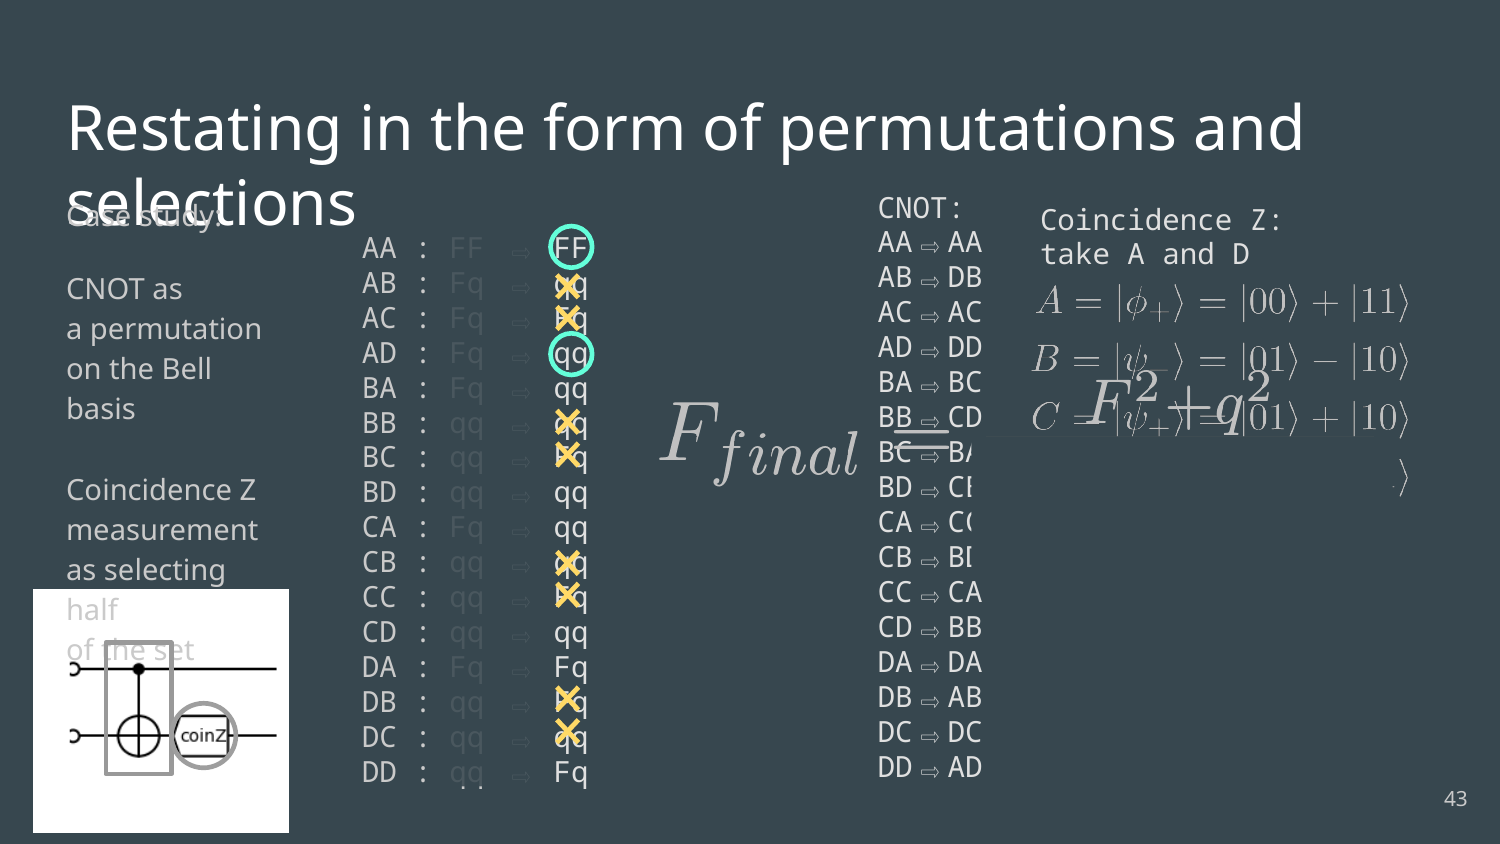

# Restating in the form of permutations and selections
Coincidence Z:
take A and D
CNOT:
AA⇨AA
AB⇨DB
AC⇨AC
AD⇨DD
BA⇨BC
BB⇨CD
BC⇨BA
BD⇨CB
CA⇨CC
CB⇨BD
CC⇨CA
CD⇨BB
DA⇨DA
DB⇨AB
DC⇨DC
DD⇨AD
Case study:
CNOT as
a permutation
on the Bell basis
Coincidence Z
measurement
as selecting half
of the set
AA : FF
AB : Fq
AC : Fq
AD : Fq
BA : Fq
BB : qq
BC : qq
BD : qq
CA : Fq
CB : qq
CC : qq
CD : qq
DA : Fq
DB : qq
DC : qq
DD : qq
⇨
⇨
⇨
⇨
⇨
⇨
⇨
⇨
⇨
⇨
⇨
⇨
⇨
⇨
⇨
⇨
FF
qq
Fq
qq
qq
qq
Fq
qq
qq
qq
Fq
qq
Fq
Fq
qq
Fq